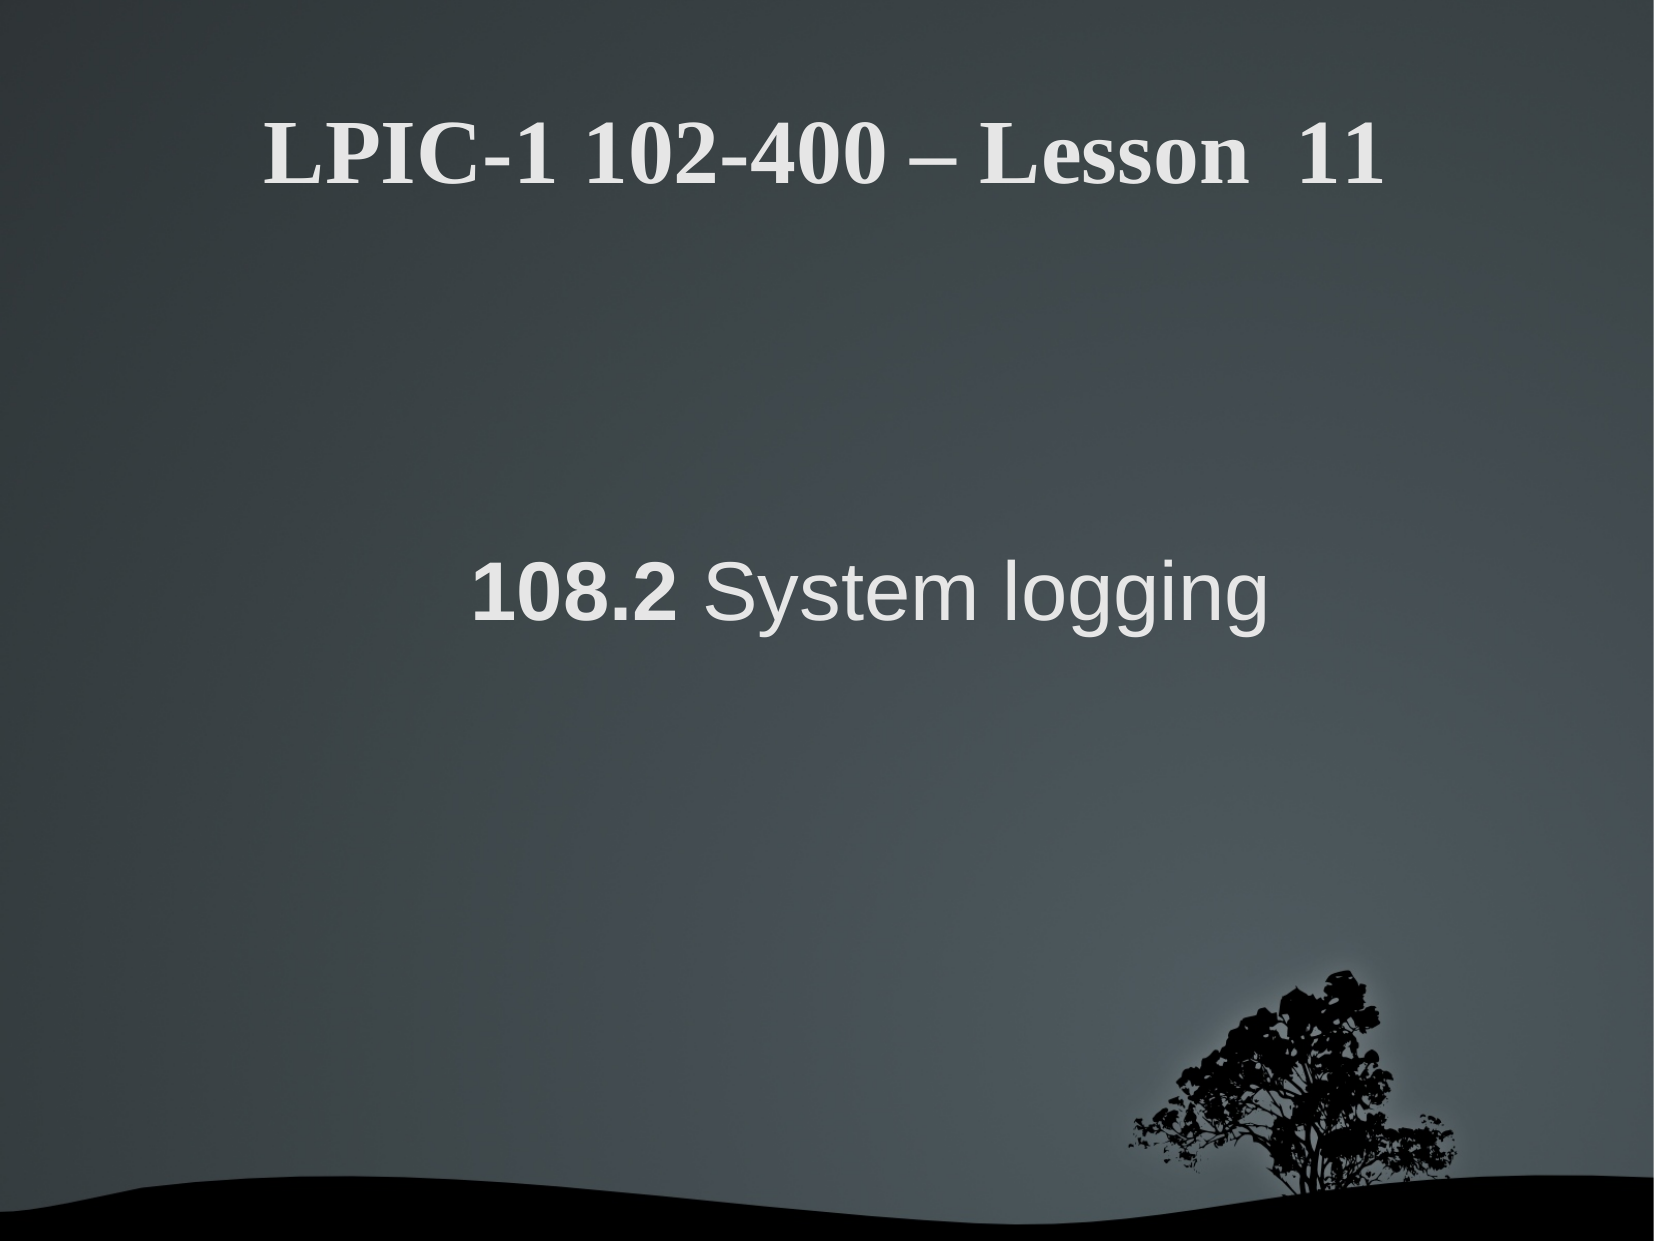

# LPIC-1 102-400 – Lesson 11
108.2 System logging